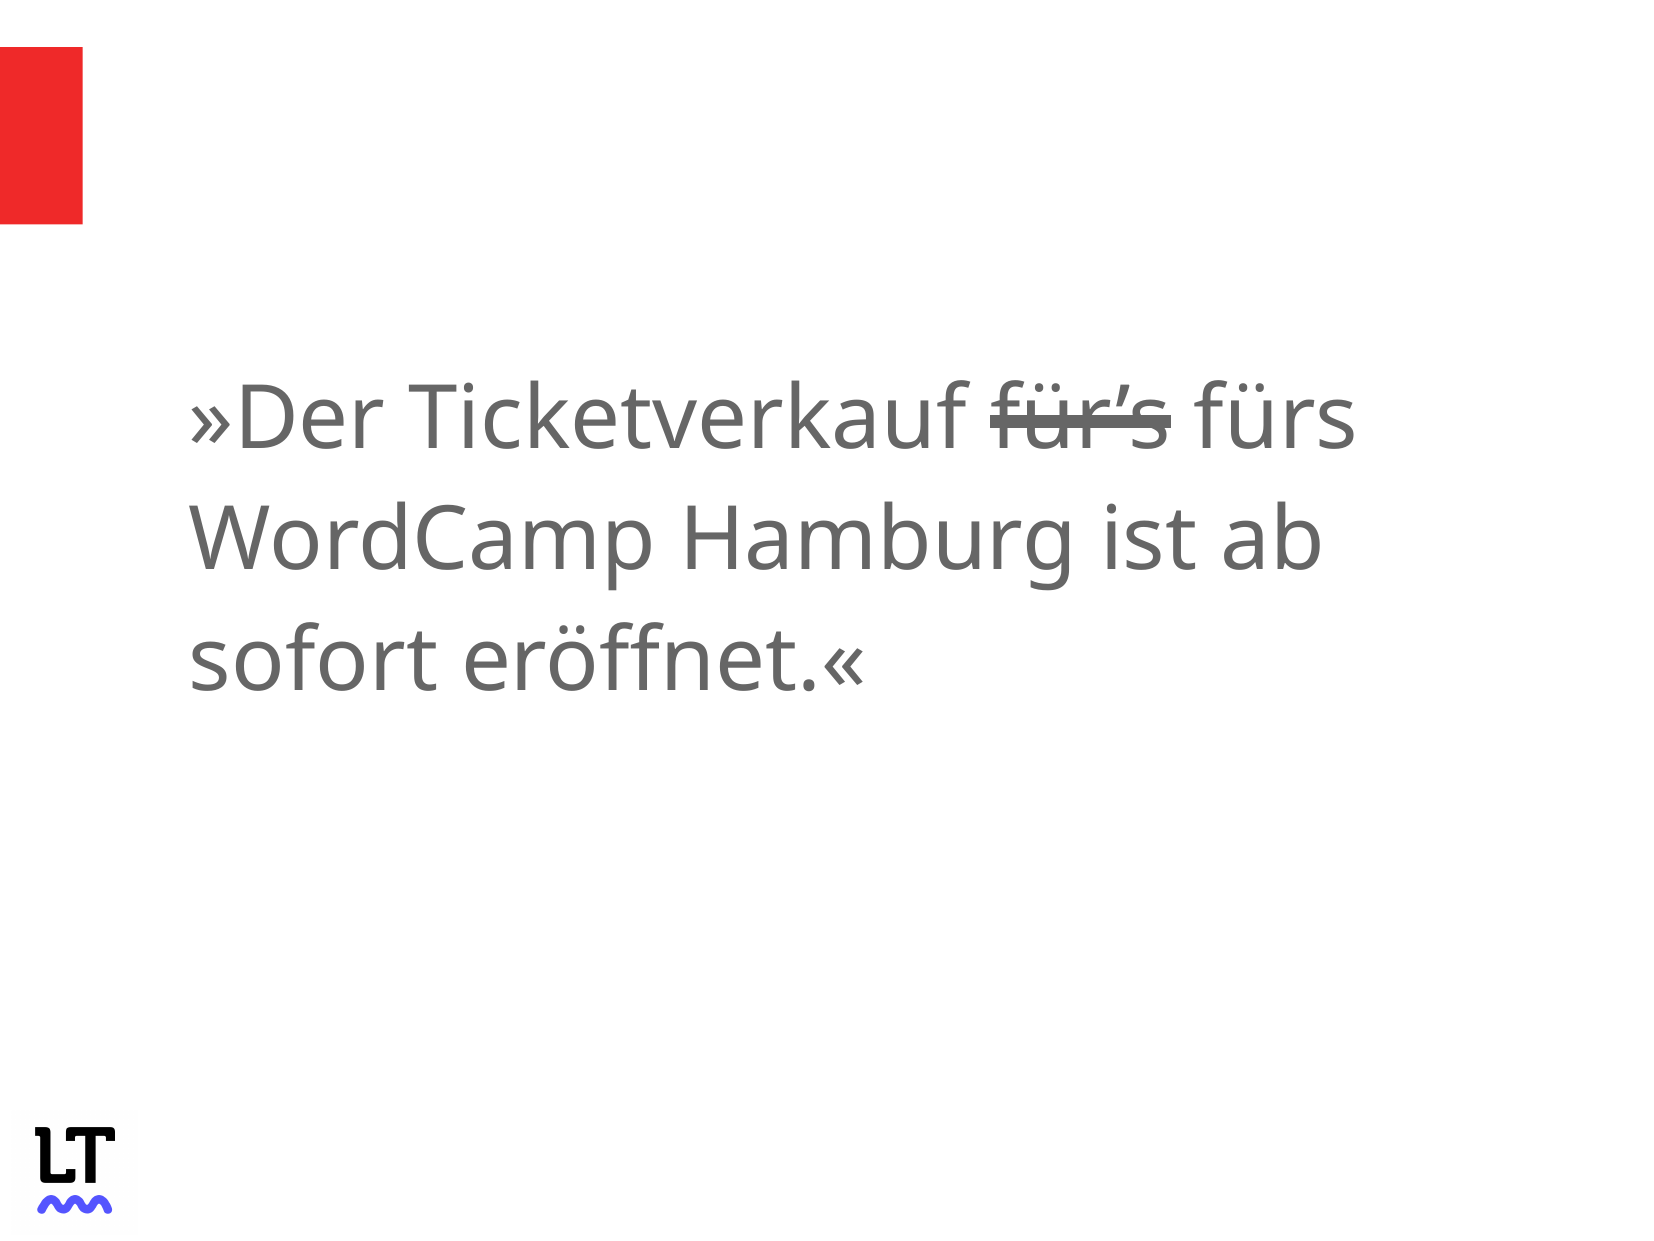

#
»Der Ticketverkauf für’s fürs WordCamp Hamburg ist ab sofort eröffnet.«